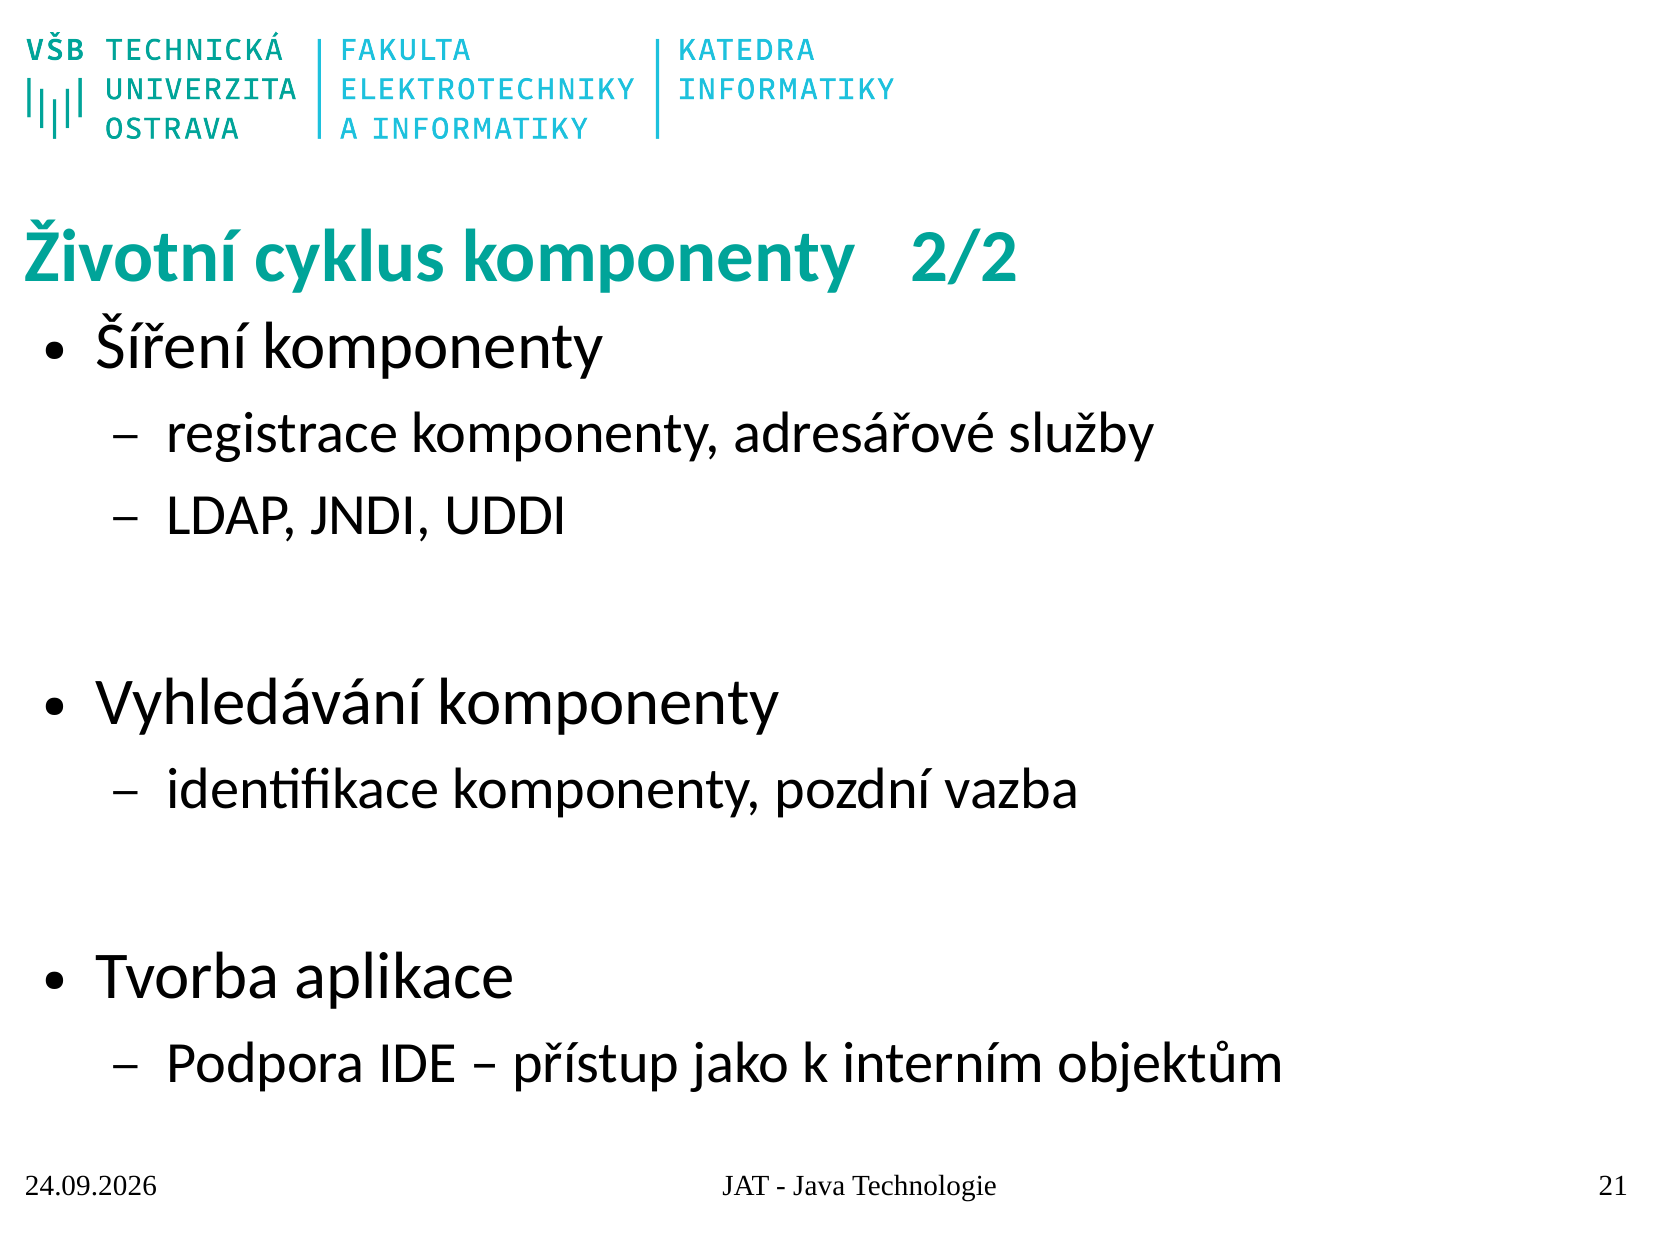

Životní cyklus komponenty	2/2
# Šíření komponenty
registrace komponenty, adresářové služby
LDAP, JNDI, UDDI
Vyhledávání komponenty
identifikace komponenty, pozdní vazba
Tvorba aplikace
Podpora IDE – přístup jako k interním objektům
JAT - Java Technologie
21